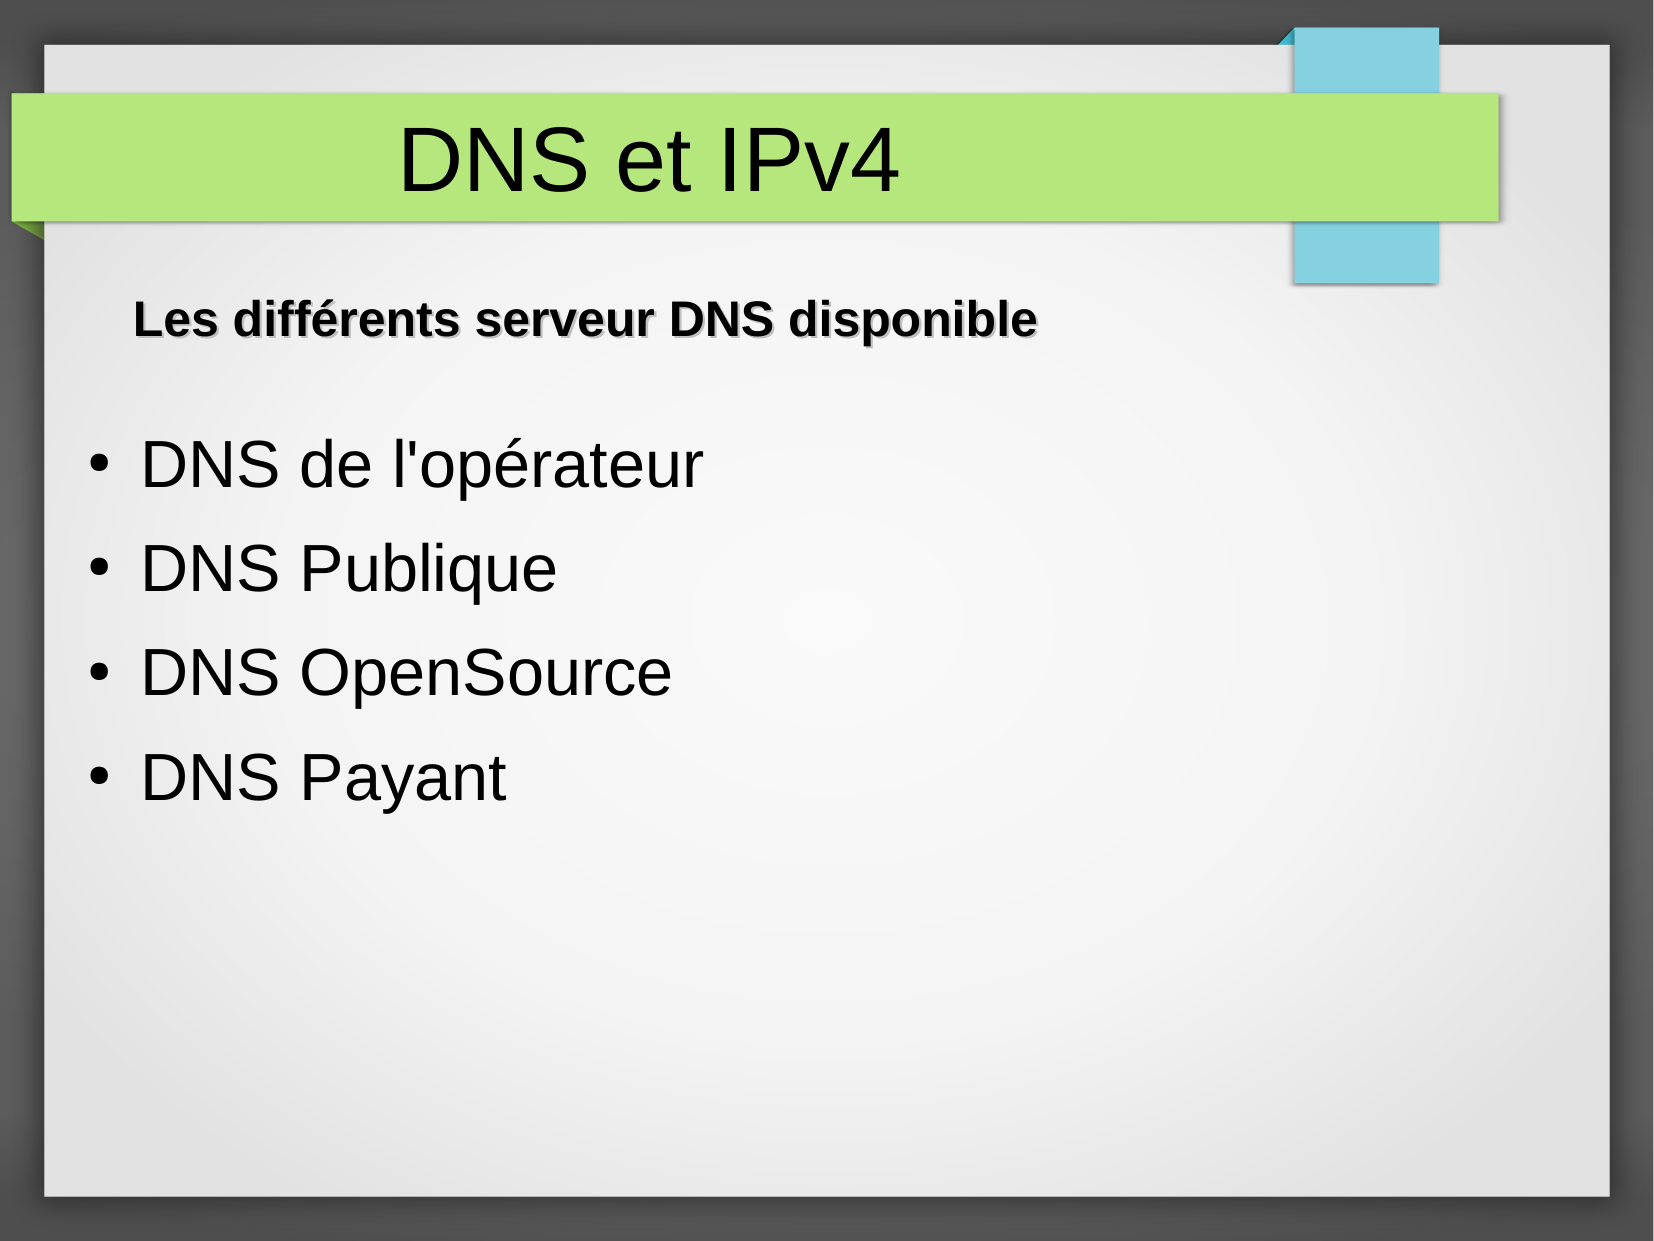

# DNS et IPv4
Les différents serveur DNS disponible
DNS de l'opérateur
DNS Publique
DNS OpenSource
DNS Payant